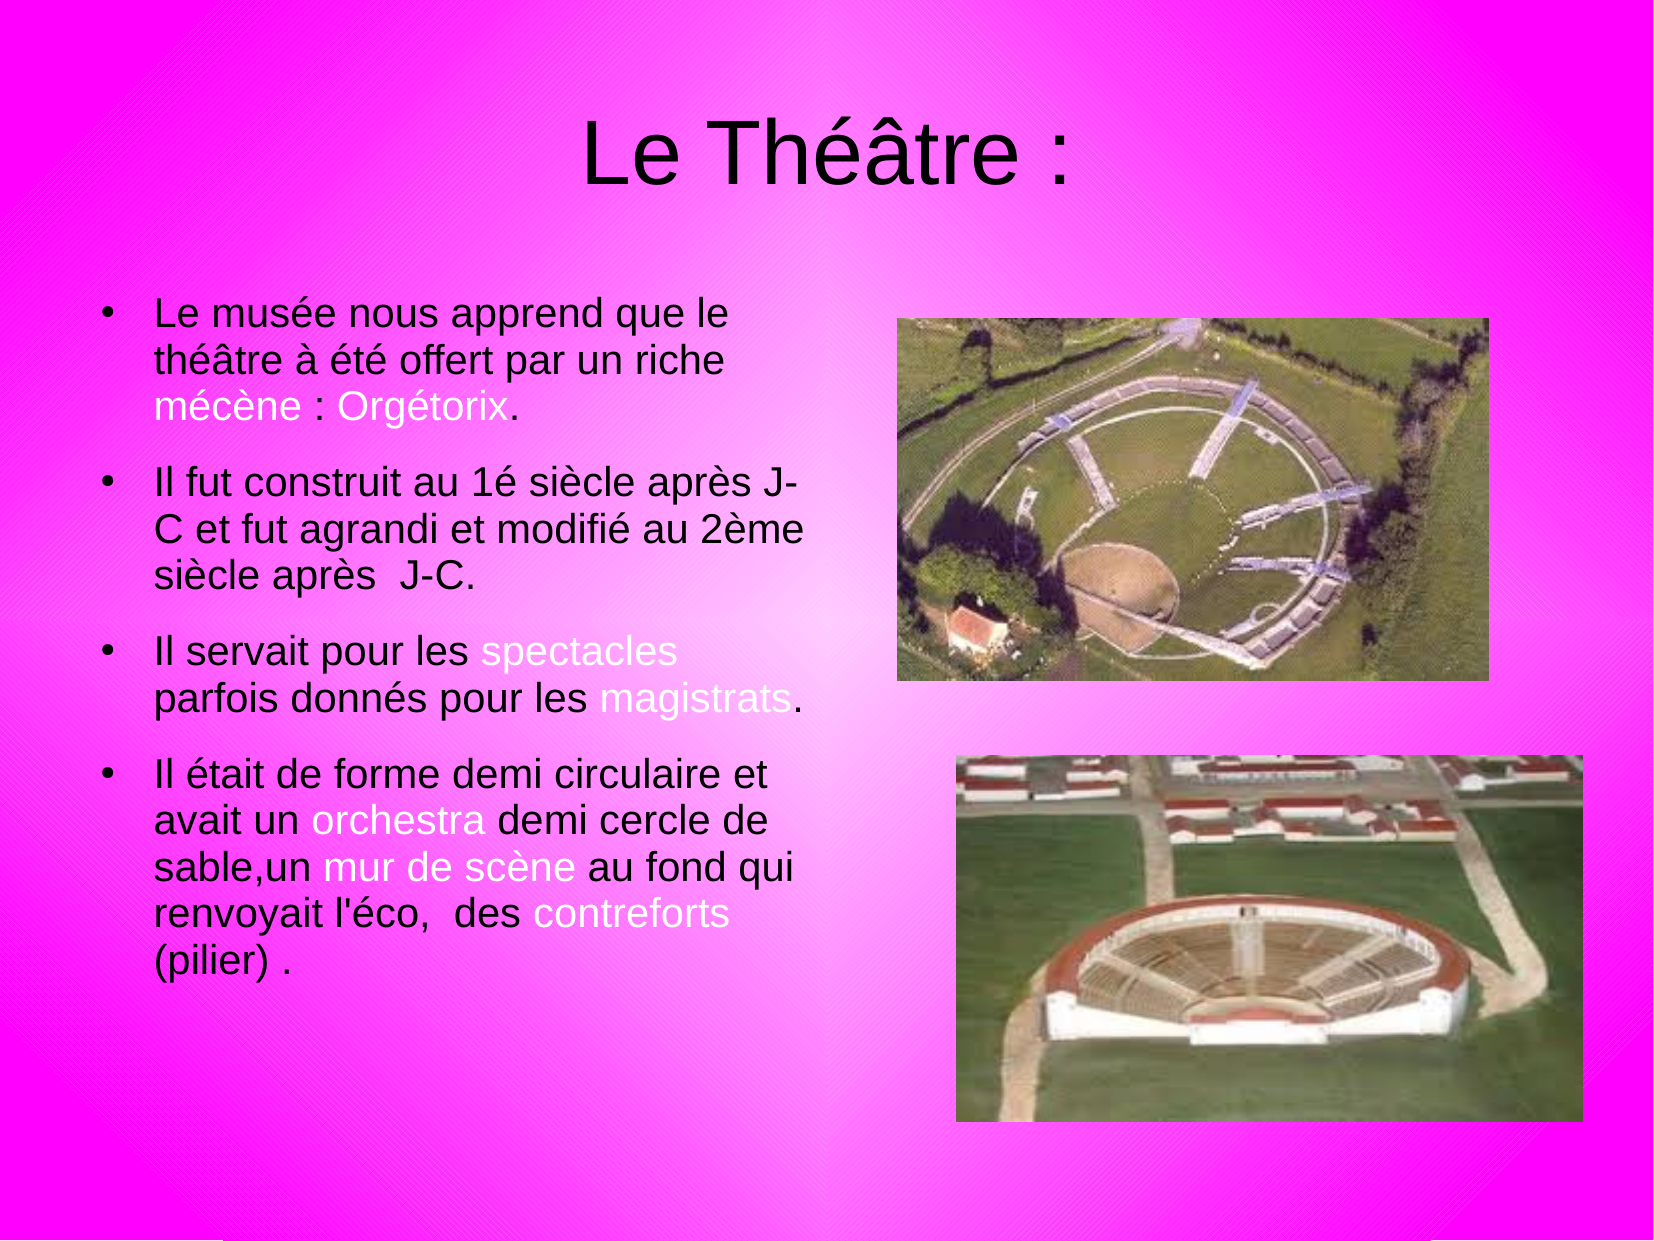

# Le Théâtre :
Le musée nous apprend que le théâtre à été offert par un riche mécène : Orgétorix.
Il fut construit au 1é siècle après J-C et fut agrandi et modifié au 2ème siècle après J-C.
Il servait pour les spectacles parfois donnés pour les magistrats.
Il était de forme demi circulaire et avait un orchestra demi cercle de sable,un mur de scène au fond qui renvoyait l'éco, des contreforts (pilier) .